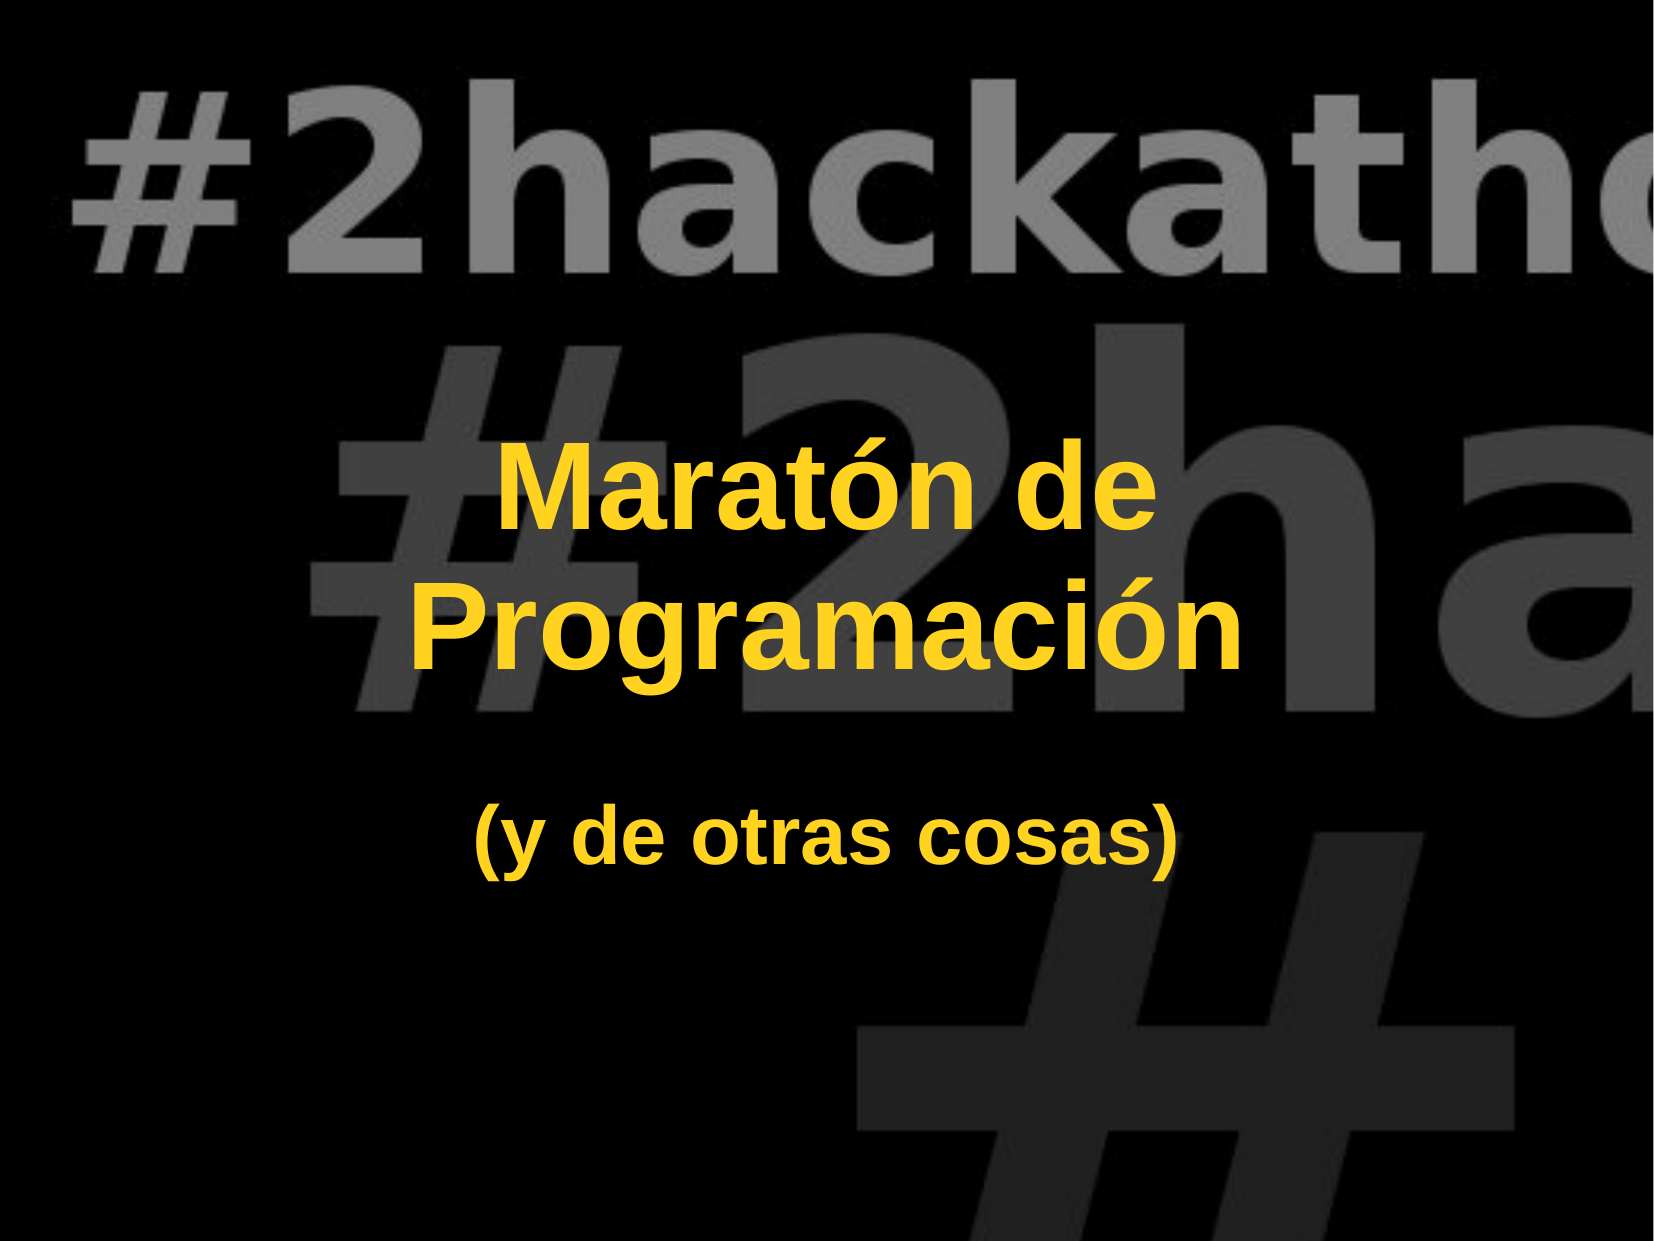

# Maratón de Programación
(y de otras cosas)